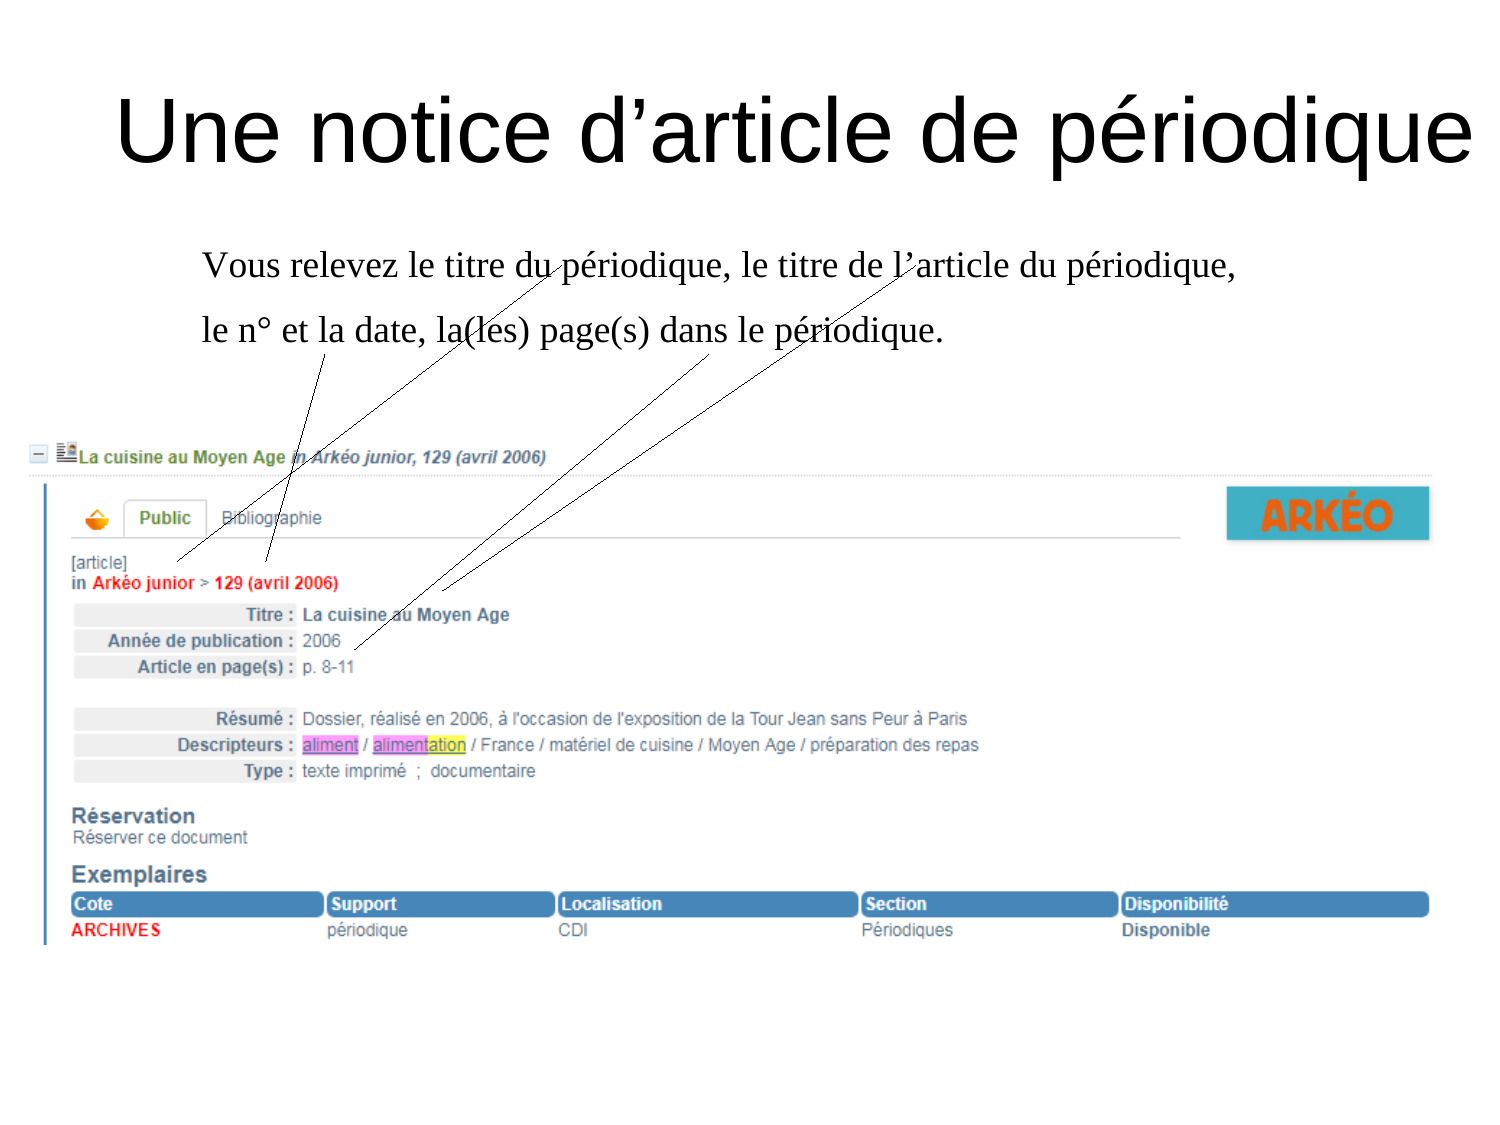

Une notice d’article de périodique
Vous relevez le titre du périodique, le titre de l’article du périodique,
le n° et la date, la(les) page(s) dans le périodique.